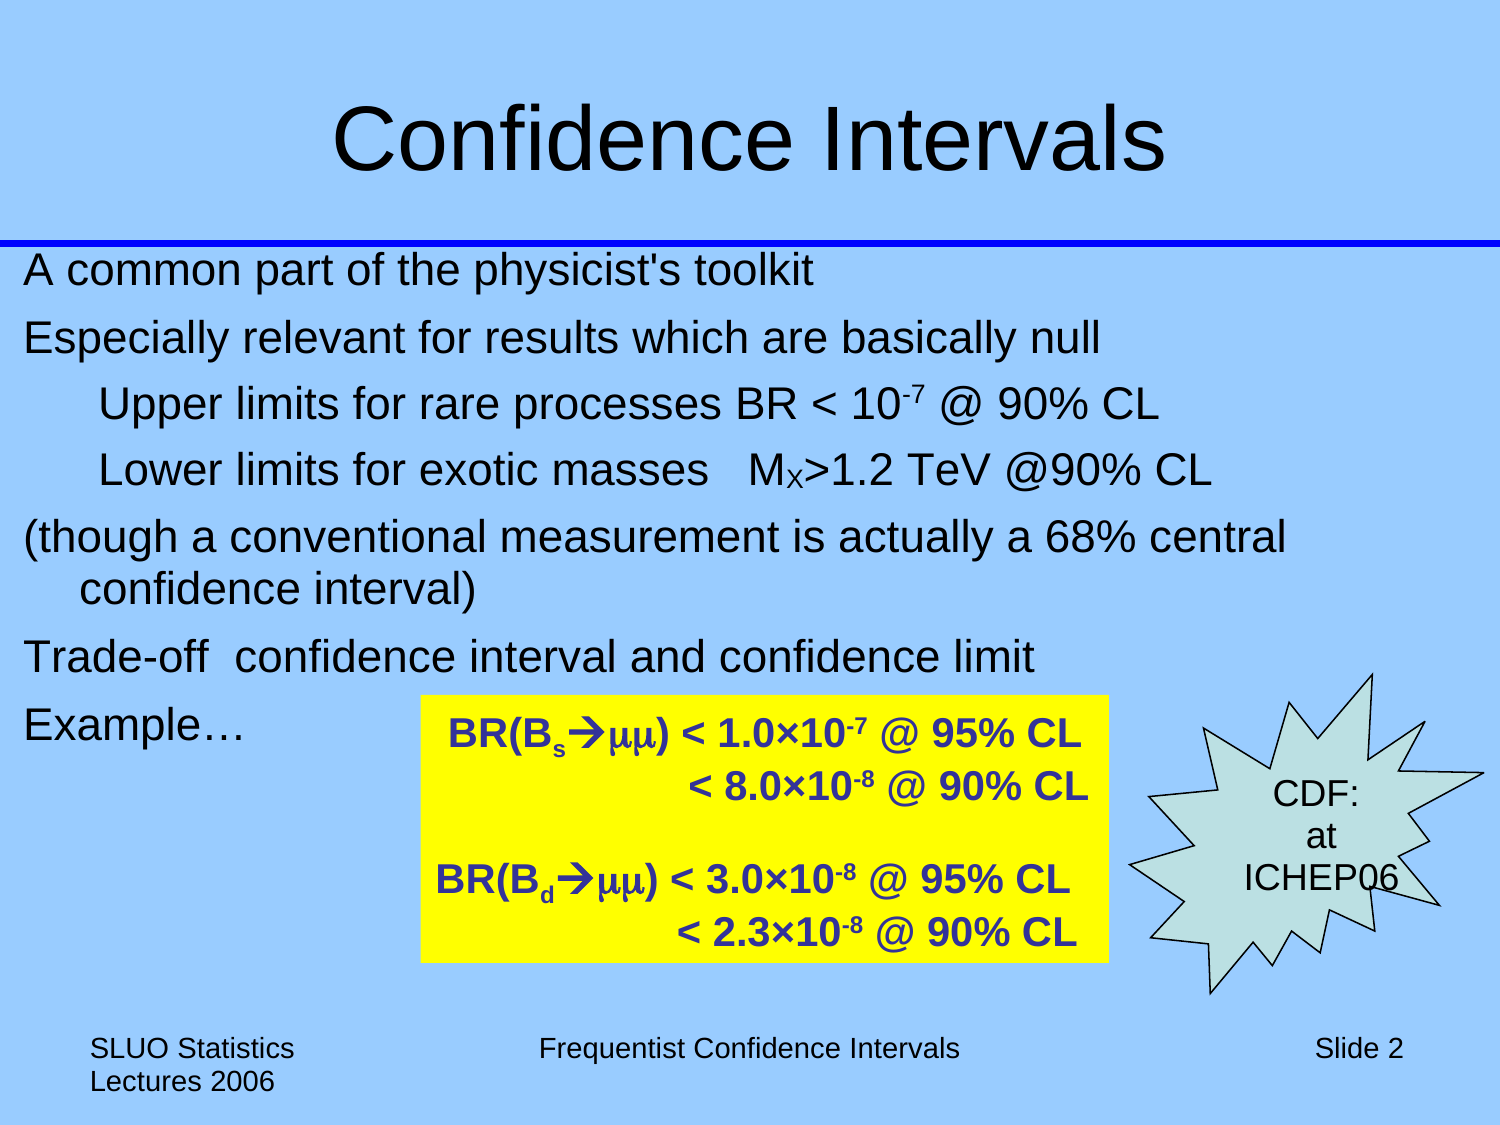

# Confidence Intervals
A common part of the physicist's toolkit
Especially relevant for results which are basically null
Upper limits for rare processes BR < 10-7 @ 90% CL
Lower limits for exotic masses MX>1.2 TeV @90% CL
(though a conventional measurement is actually a 68% central confidence interval)
Trade-off confidence interval and confidence limit
Example…
CDF:
 at
 ICHEP06
 BR(Bs) < 1.0×10-7 @ 95% CL
 < 8.0×10-8 @ 90% CL
BR(Bd) < 3.0×10-8 @ 95% CL
 < 2.3×10-8 @ 90% CL
2